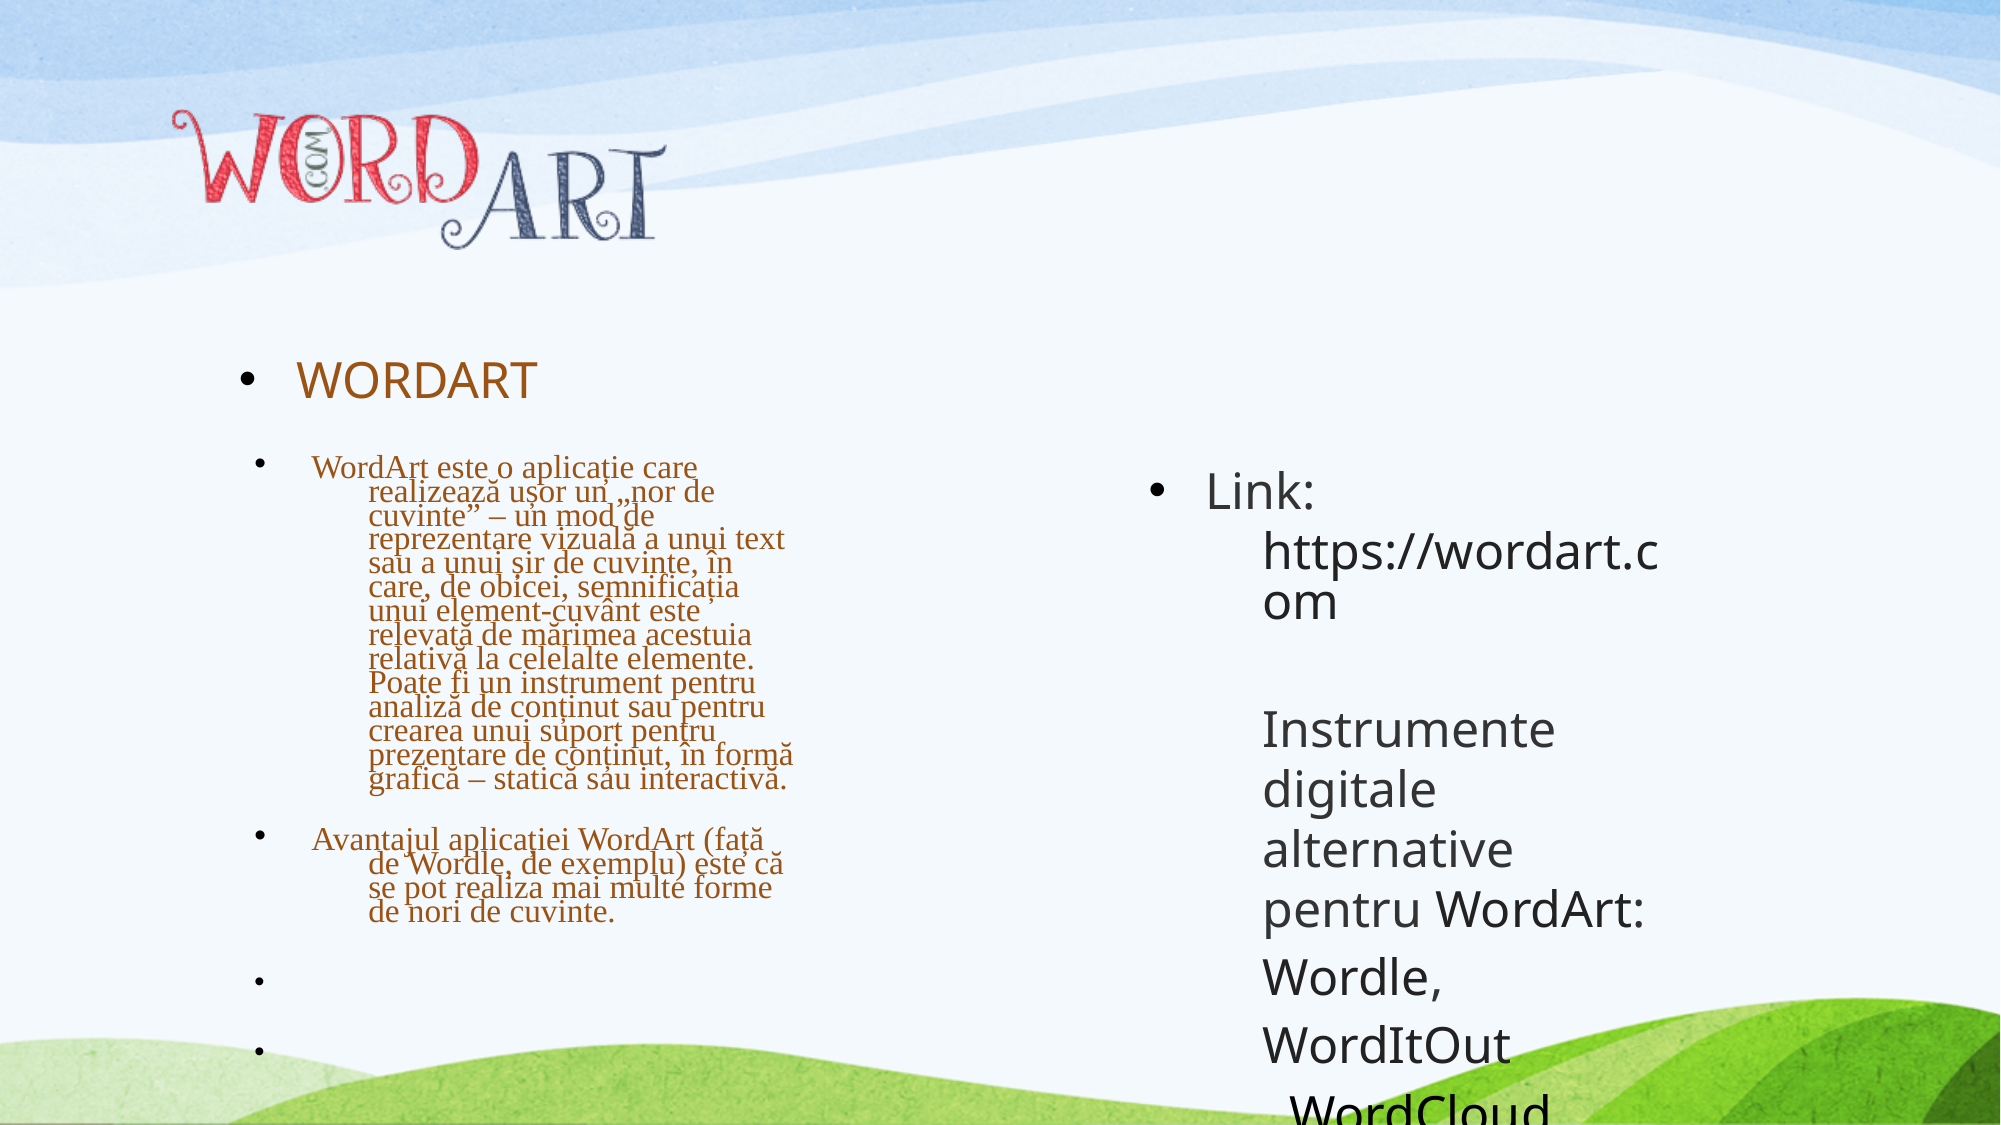

# WORDART
WordArt este o aplicație care realizează ușor un „nor de cuvinte” – un mod de reprezentare vizuală a unui text sau a unui șir de cuvinte, în care, de obicei, semnificația unui element-cuvânt este relevată de mărimea acestuia relativă la celelalte elemente. Poate fi un instrument pentru analiză de conținut sau pentru crearea unui suport pentru prezentare de conținut, în formă grafică – statică sau interactivă.
Avantajul aplicației WordArt (față de Wordle, de exemplu) este că se pot realiza mai multe forme de nori de cuvinte.
Link: https://wordart.com
Instrumente digitale alternative pentru WordArt: Wordle, WordItOut, WordCloud